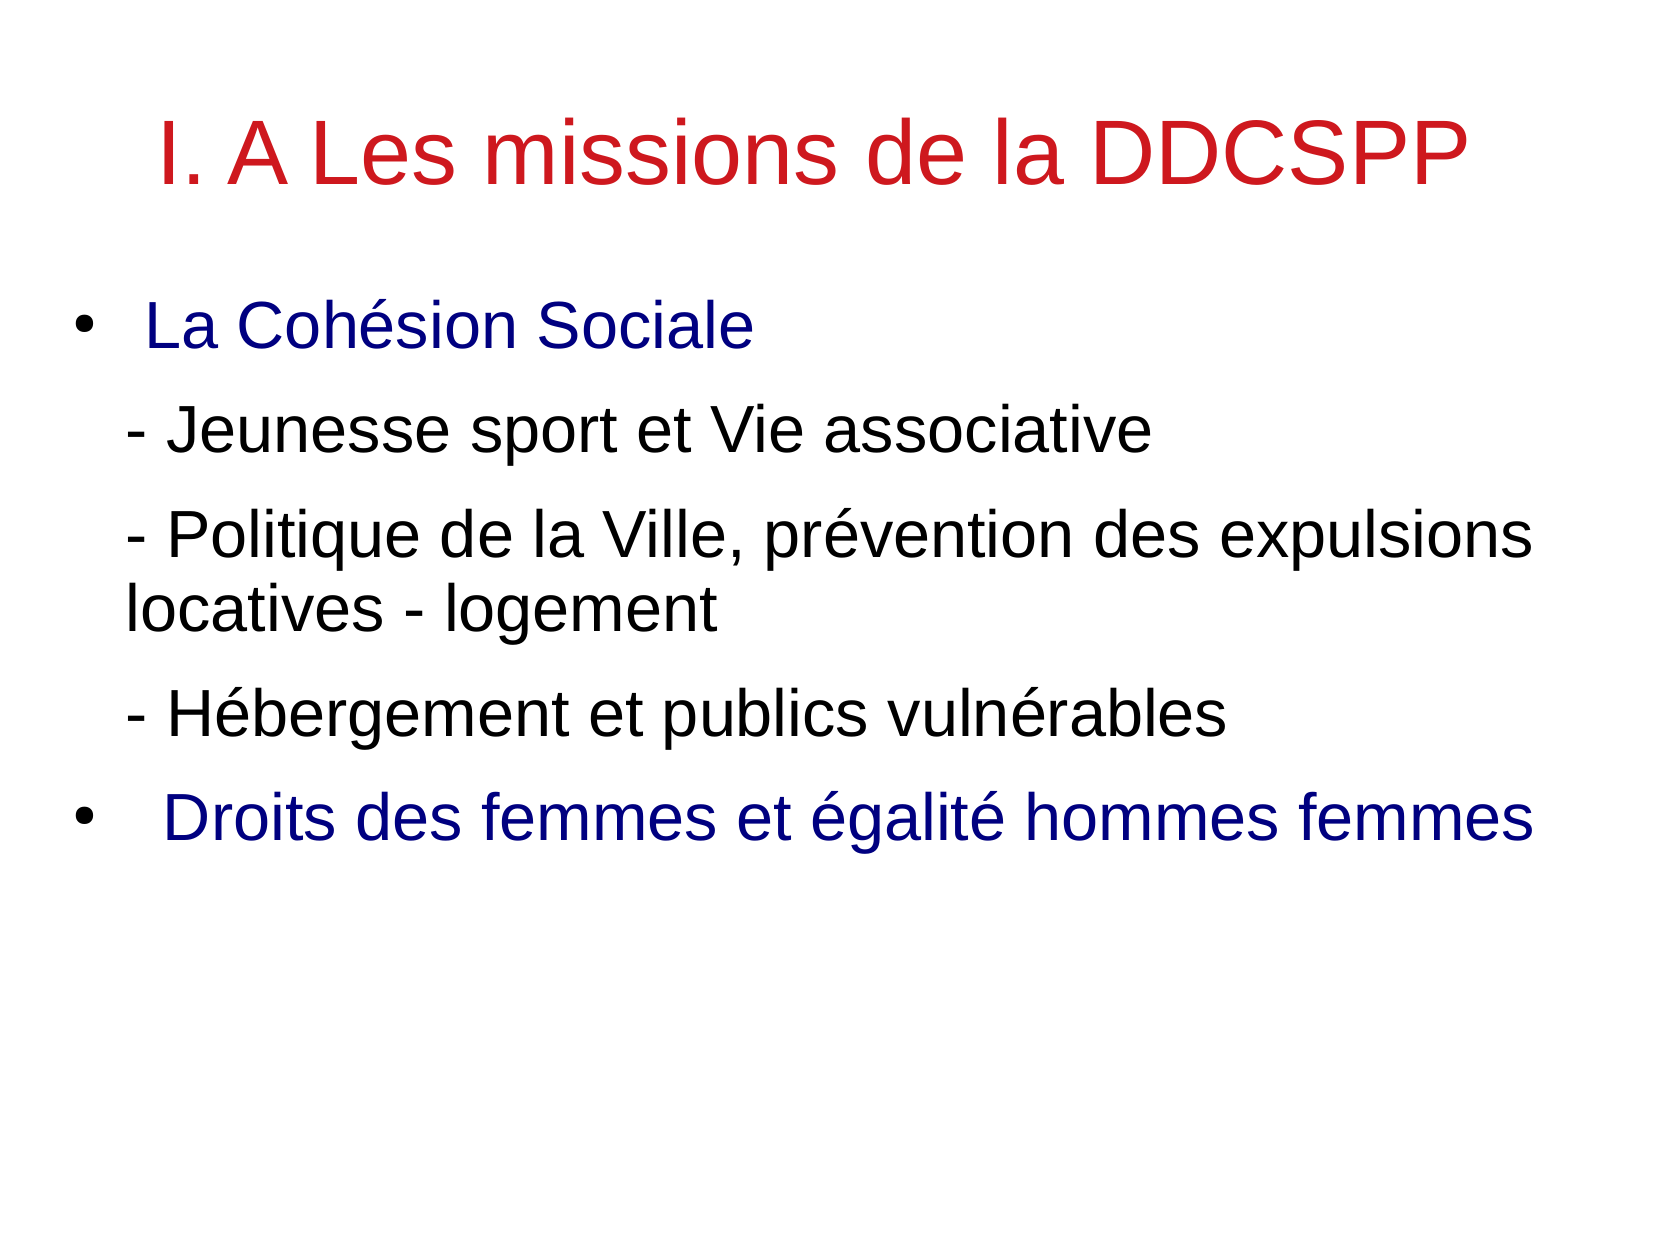

# I. A Les missions de la DDCSPP
 La Cohésion Sociale
- Jeunesse sport et Vie associative
- Politique de la Ville, prévention des expulsions locatives - logement
- Hébergement et publics vulnérables
 Droits des femmes et égalité hommes femmes